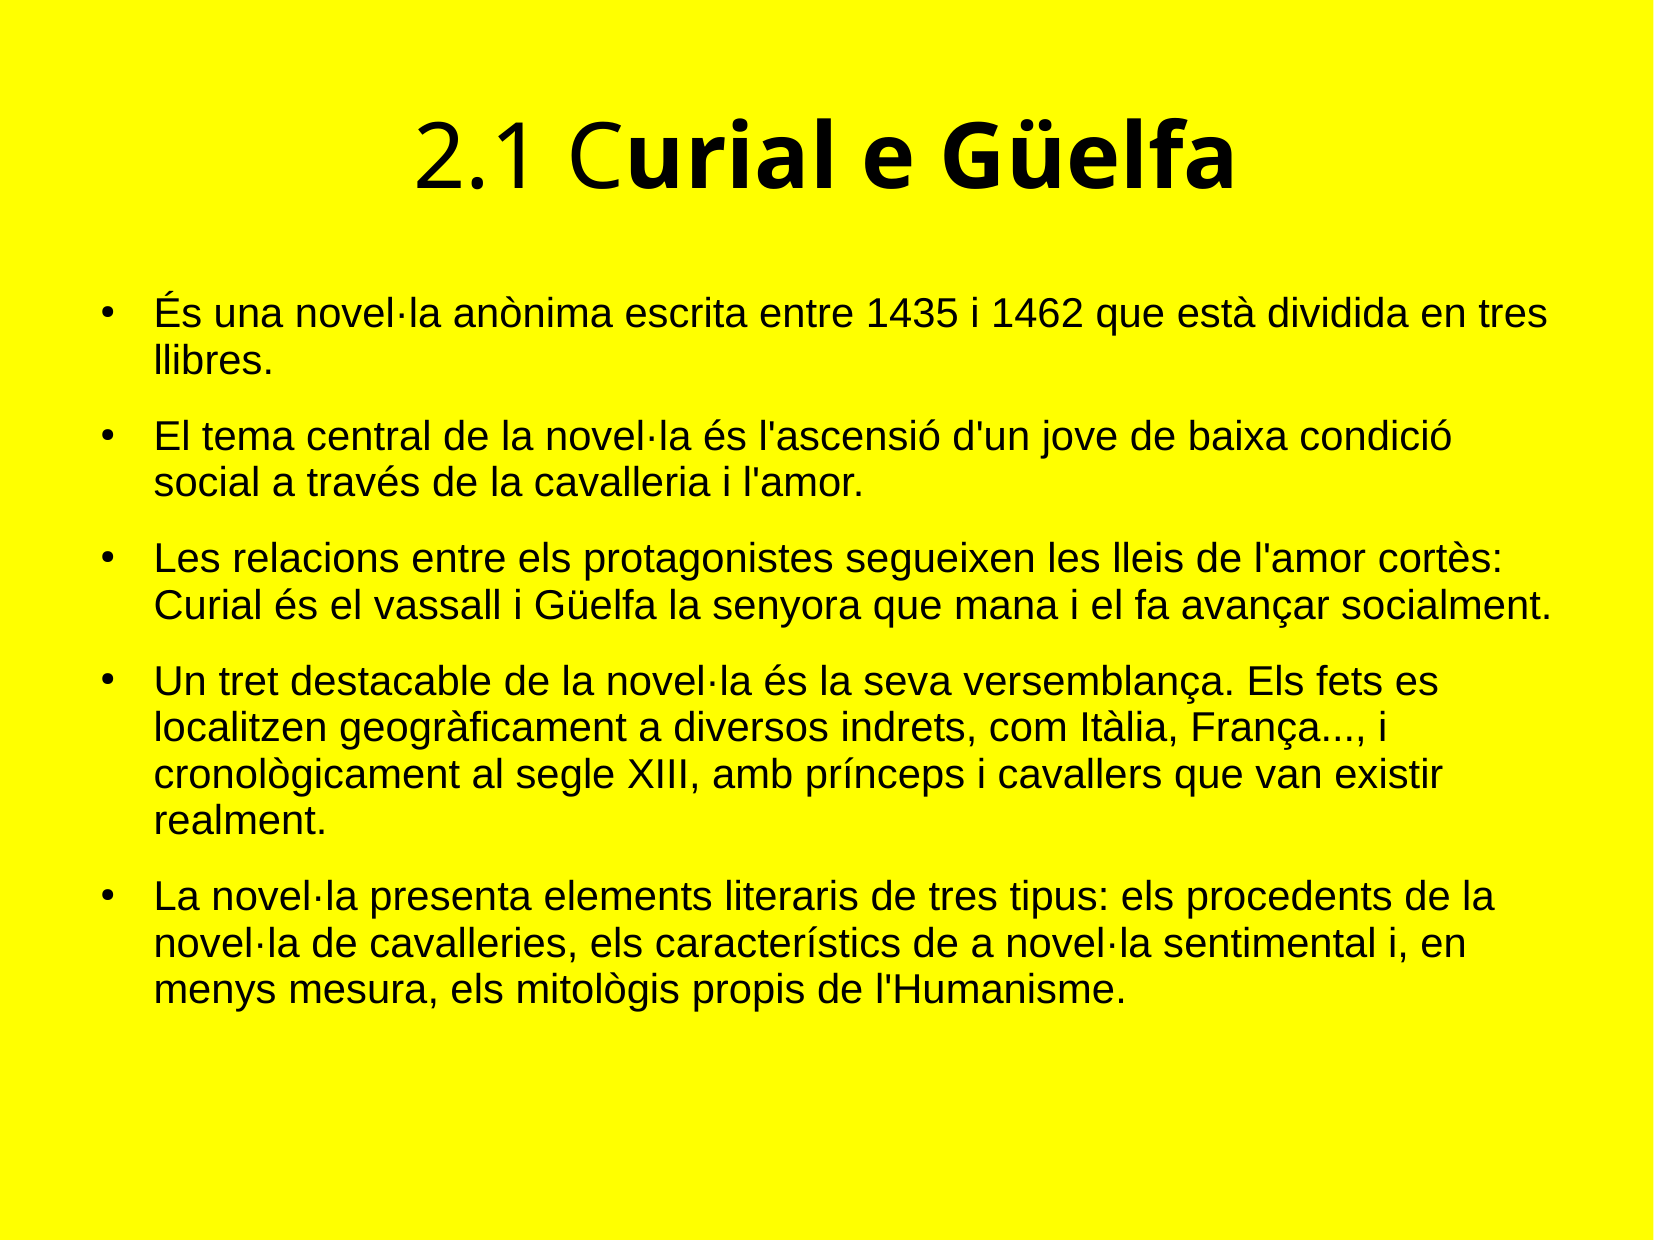

# 2.1 Curial e Güelfa
És una novel·la anònima escrita entre 1435 i 1462 que està dividida en tres llibres.
El tema central de la novel·la és l'ascensió d'un jove de baixa condició social a través de la cavalleria i l'amor.
Les relacions entre els protagonistes segueixen les lleis de l'amor cortès: Curial és el vassall i Güelfa la senyora que mana i el fa avançar socialment.
Un tret destacable de la novel·la és la seva versemblança. Els fets es localitzen geogràficament a diversos indrets, com Itàlia, França..., i cronològicament al segle XIII, amb prínceps i cavallers que van existir realment.
La novel·la presenta elements literaris de tres tipus: els procedents de la novel·la de cavalleries, els característics de a novel·la sentimental i, en menys mesura, els mitològis propis de l'Humanisme.